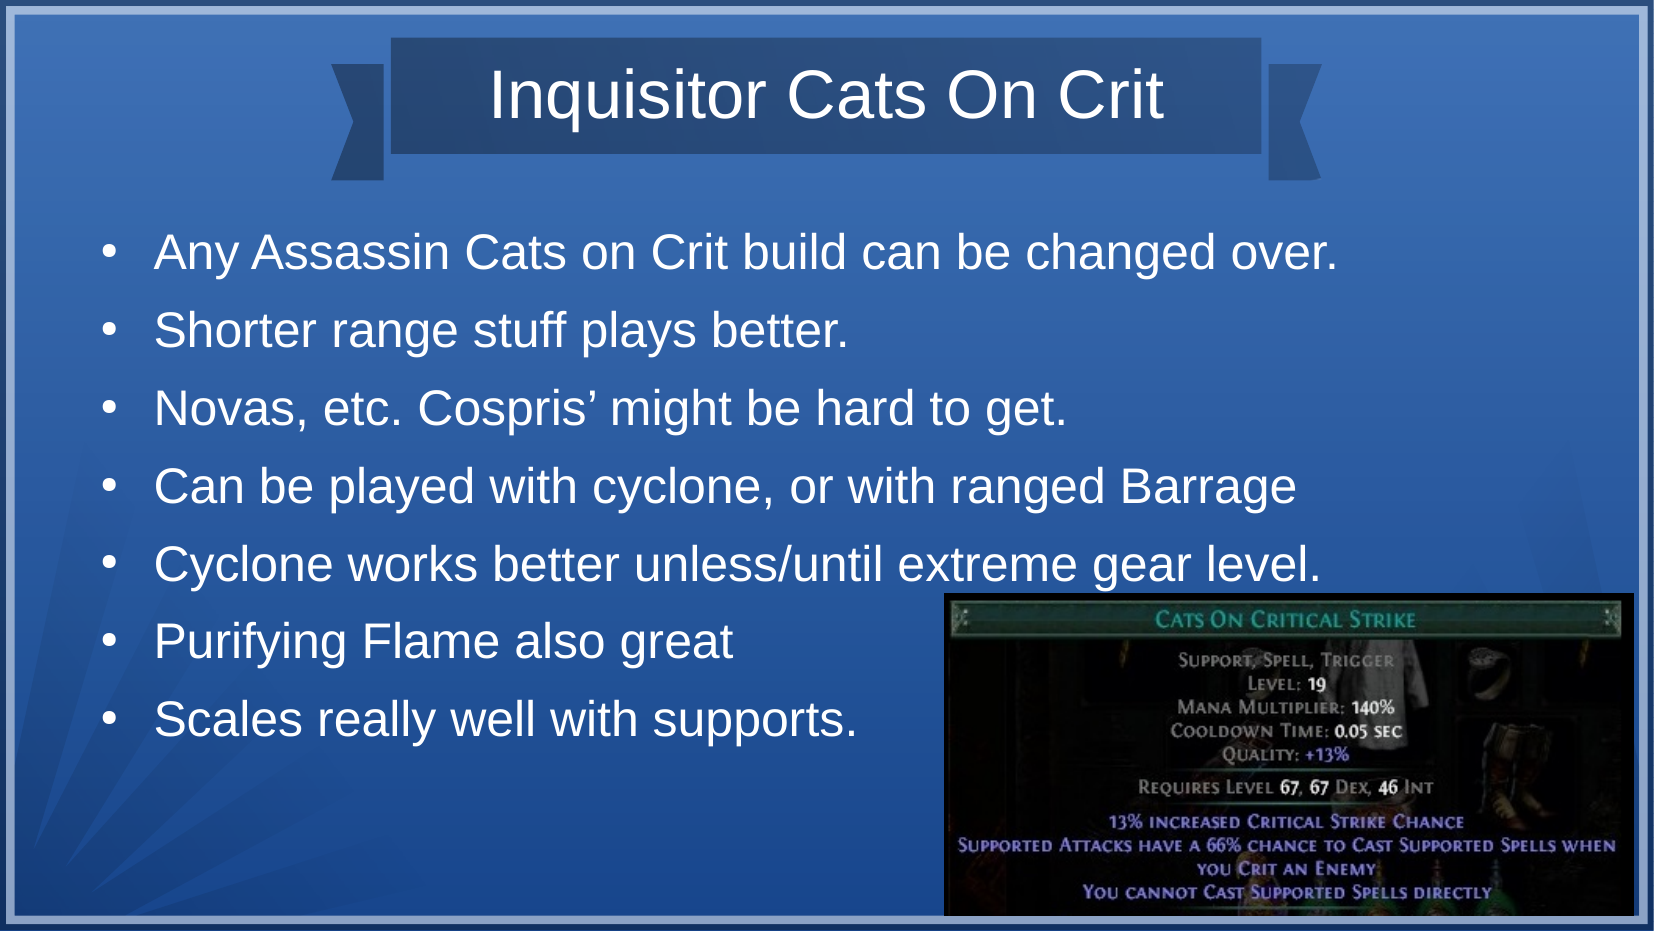

# Inquisitor Cats On Crit
Any Assassin Cats on Crit build can be changed over.
Shorter range stuff plays better.
Novas, etc. Cospris’ might be hard to get.
Can be played with cyclone, or with ranged Barrage
Cyclone works better unless/until extreme gear level.
Purifying Flame also great
Scales really well with supports.